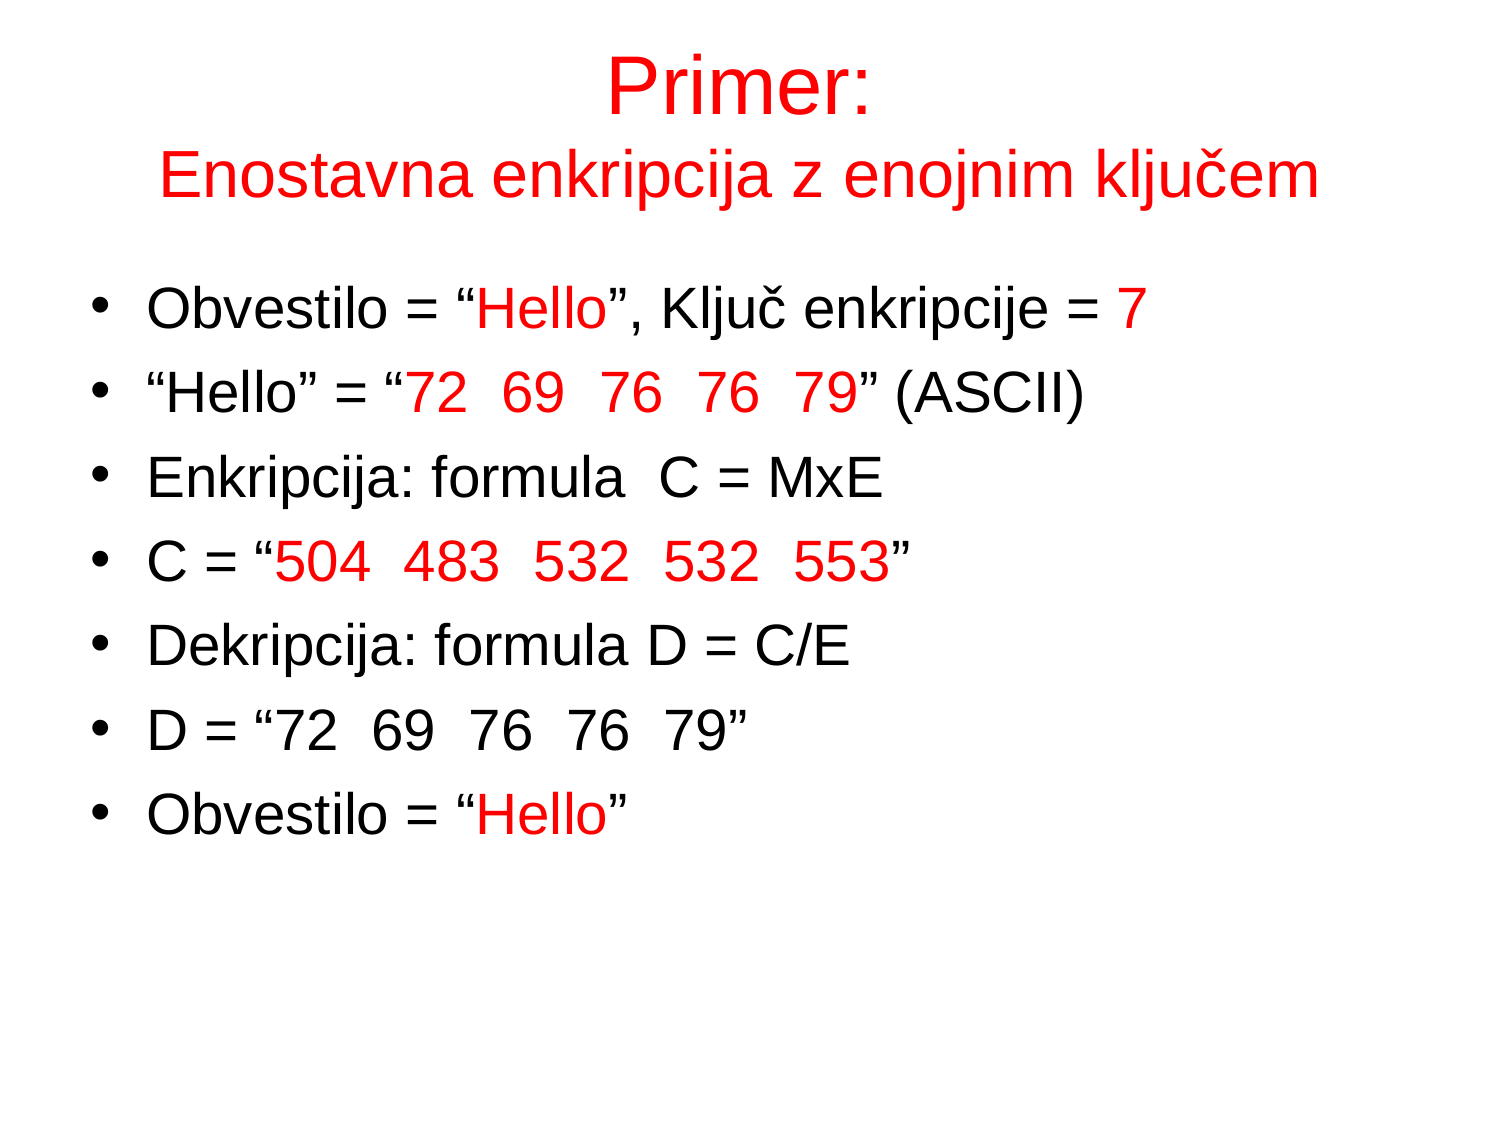

# Primer: Enostavna enkripcija z enojnim ključem
Obvestilo = “Hello”, Ključ enkripcije = 7
“Hello” = “72 69 76 76 79” (ASCII)
Enkripcija: formula C = MxE
C = “504 483 532 532 553”
Dekripcija: formula D = C/E
D = “72 69 76 76 79”
Obvestilo = “Hello”